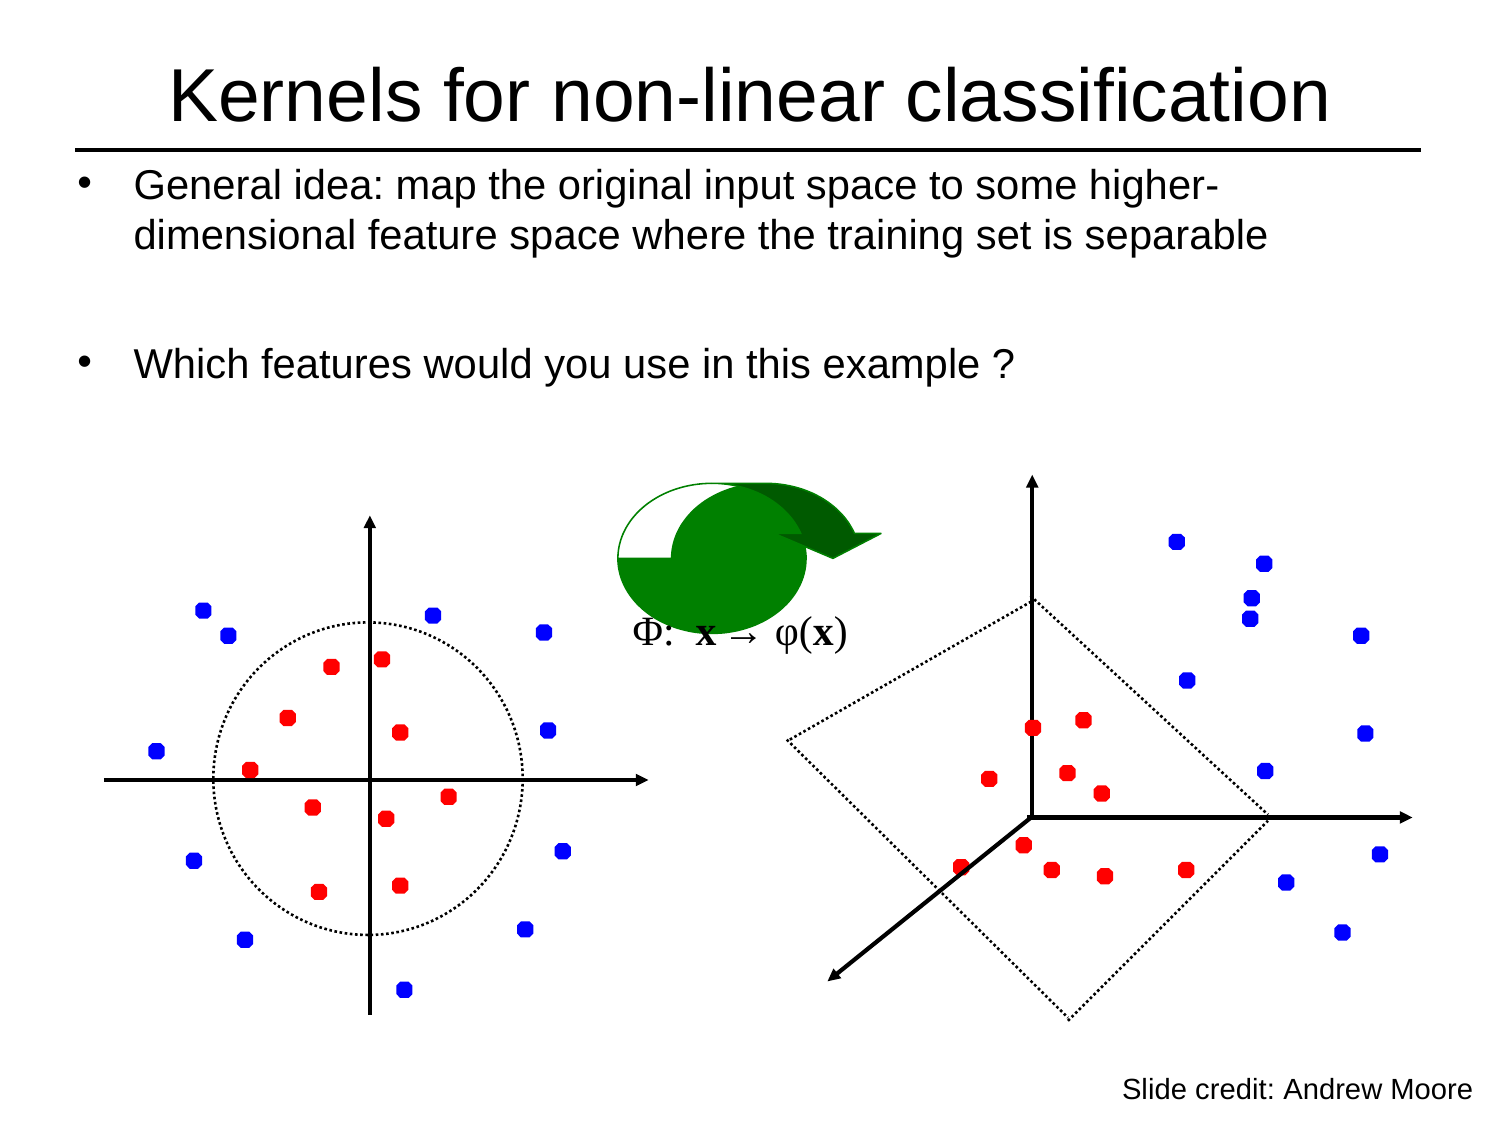

# Kernels for non-linear classification
General idea: map the original input space to some higher-dimensional feature space where the training set is separable
Which features would you use in this example ?
Φ: x → φ(x)
Slide credit: Andrew Moore